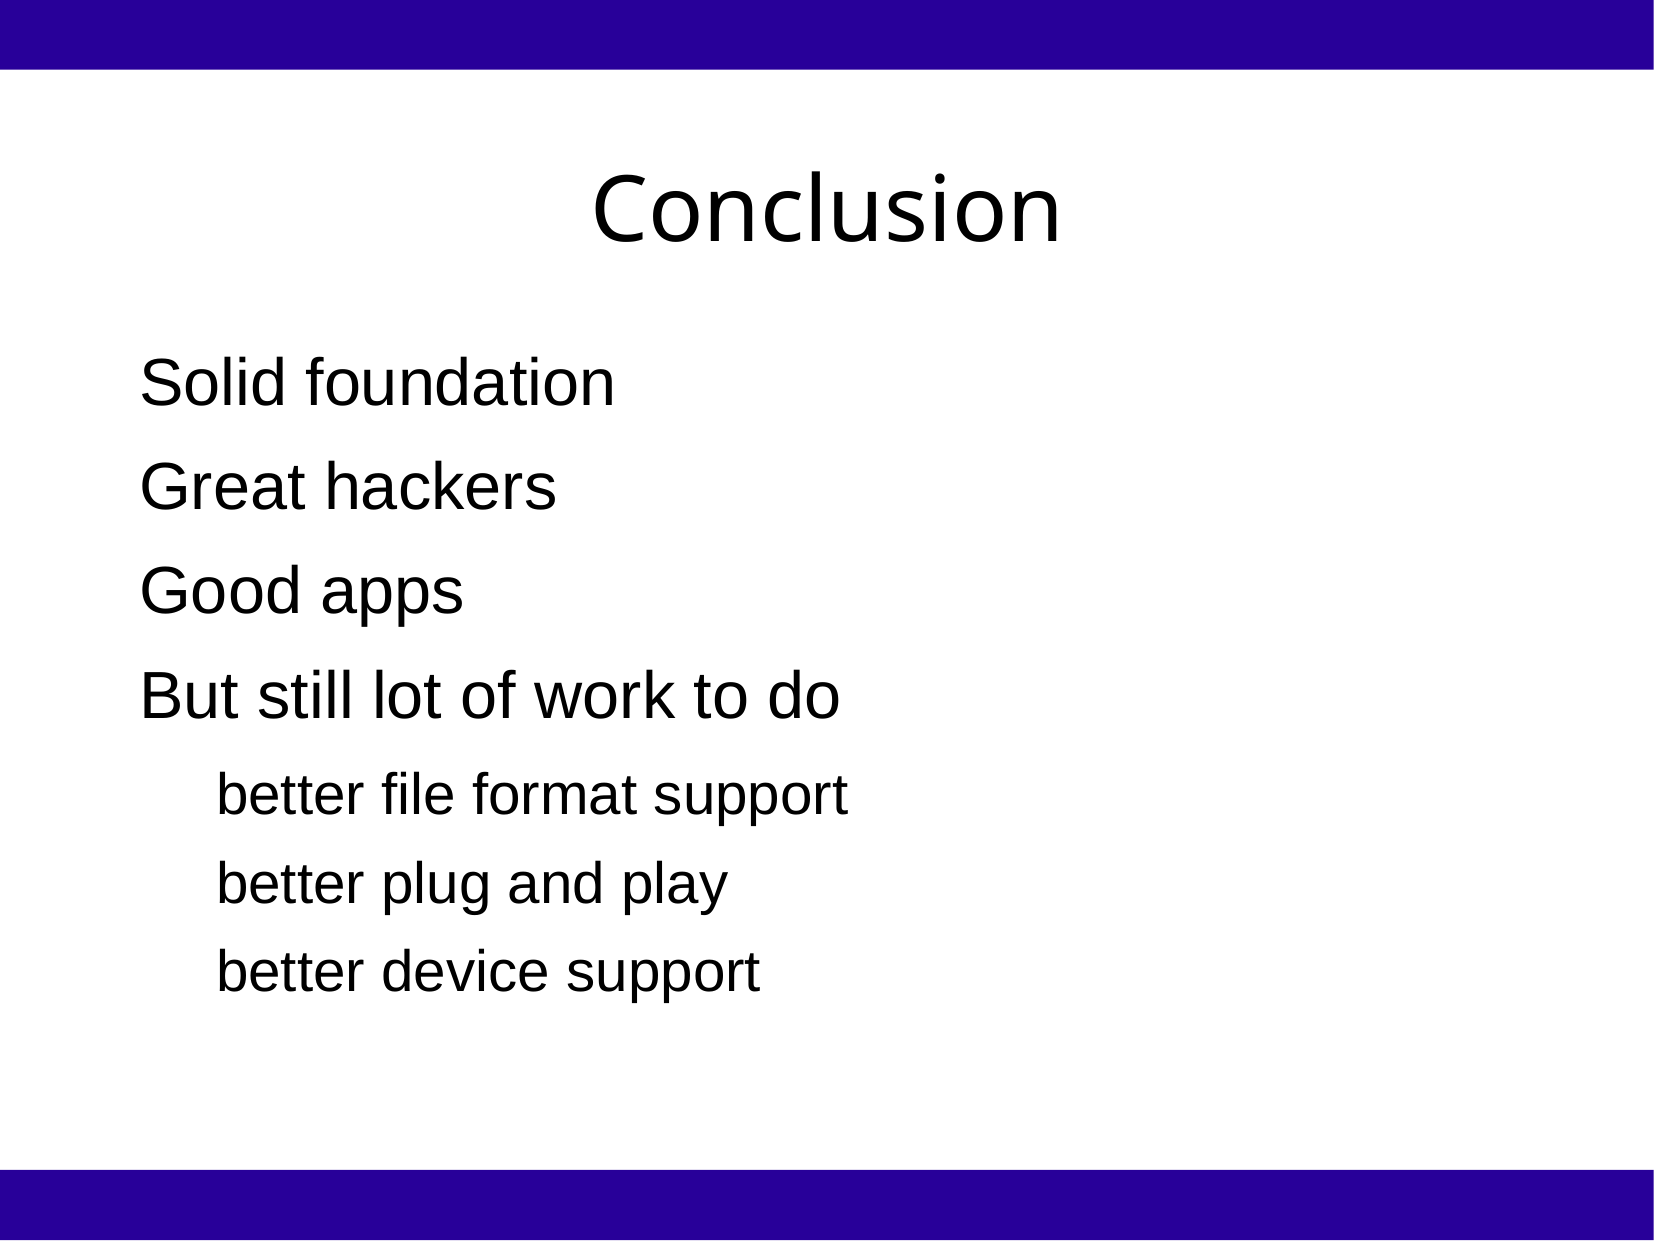

# Conclusion
Solid foundation
Great hackers
Good apps
But still lot of work to do
better file format support
better plug and play
better device support